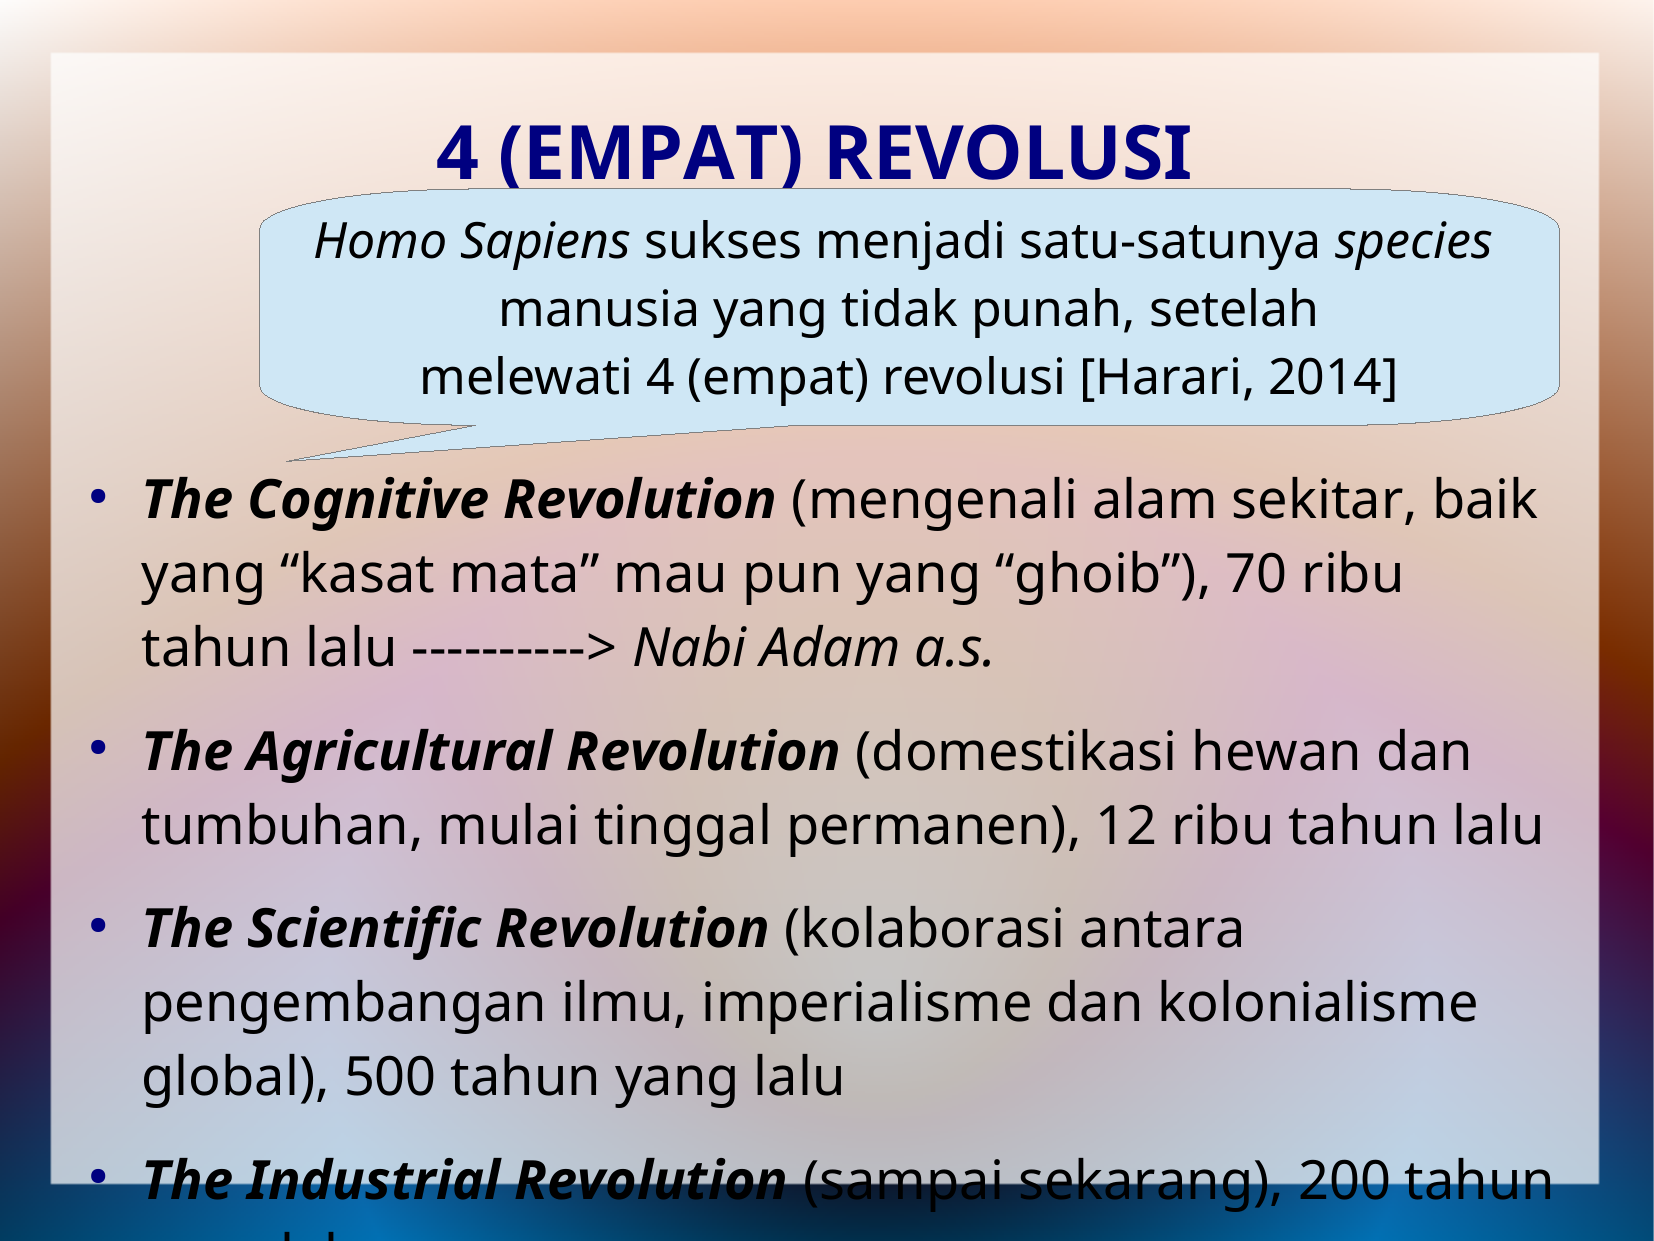

# 4 (EMPAT) REVOLUSI
Homo Sapiens sukses menjadi satu-satunya species
manusia yang tidak punah, setelah
melewati 4 (empat) revolusi [Harari, 2014]
The Cognitive Revolution (mengenali alam sekitar, baik yang “kasat mata” mau pun yang “ghoib”), 70 ribu tahun lalu ----------> Nabi Adam a.s.
The Agricultural Revolution (domestikasi hewan dan tumbuhan, mulai tinggal permanen), 12 ribu tahun lalu
The Scientific Revolution (kolaborasi antara pengembangan ilmu, imperialisme dan kolonialisme global), 500 tahun yang lalu
The Industrial Revolution (sampai sekarang), 200 tahun yang lalu